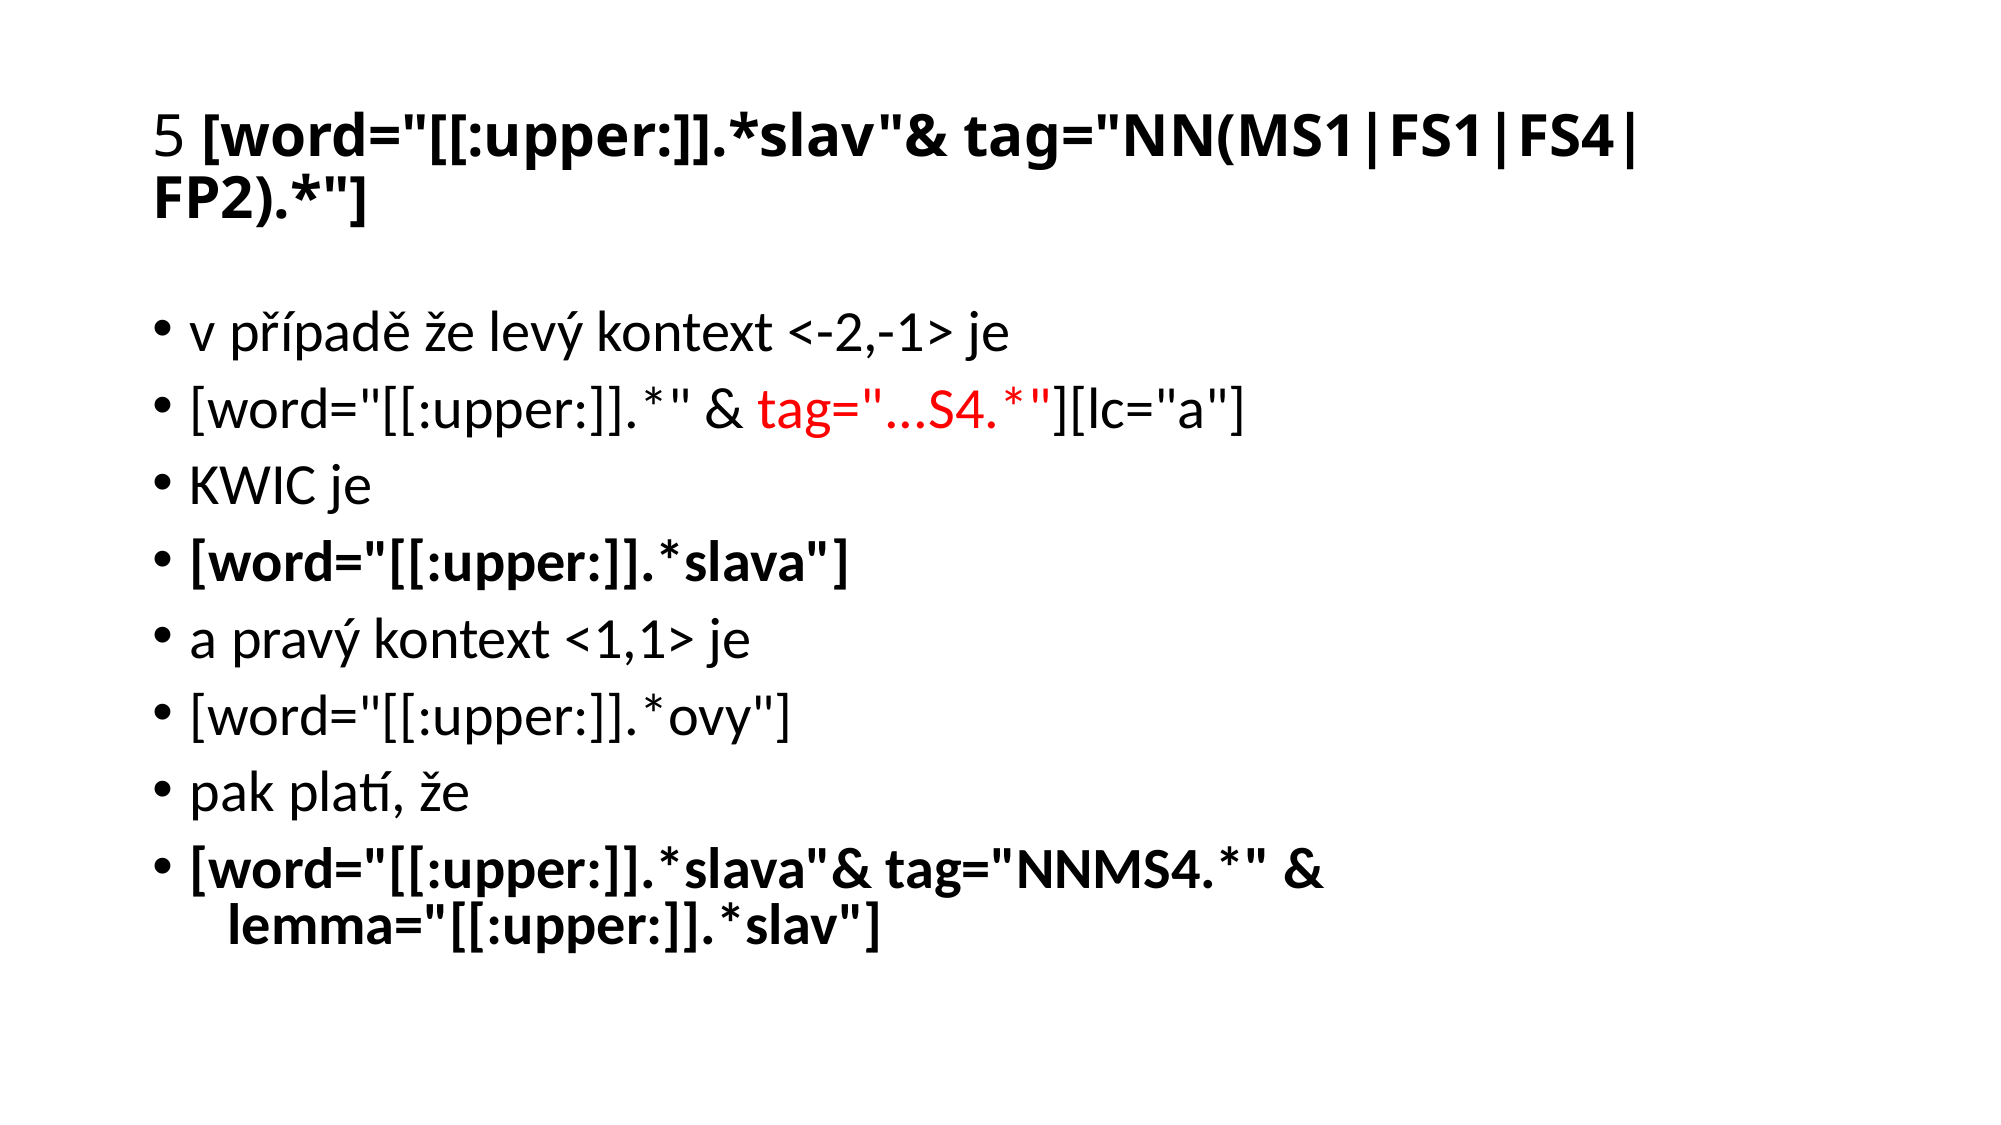

# 5 [word="[[:upper:]].*slav"& tag="NN(MS1|FS1|FS4|FP2).*"]
v případě že levý kontext <-2,-1> je
[word="[[:upper:]].*" & tag="...S4.*"][lc="a"]
KWIC je
[word="[[:upper:]].*slava"]
a pravý kontext <1,1> je
[word="[[:upper:]].*ovy"]
pak platí, že
[word="[[:upper:]].*slava"& tag="NNMS4.*" & lemma="[[:upper:]].*slav"]